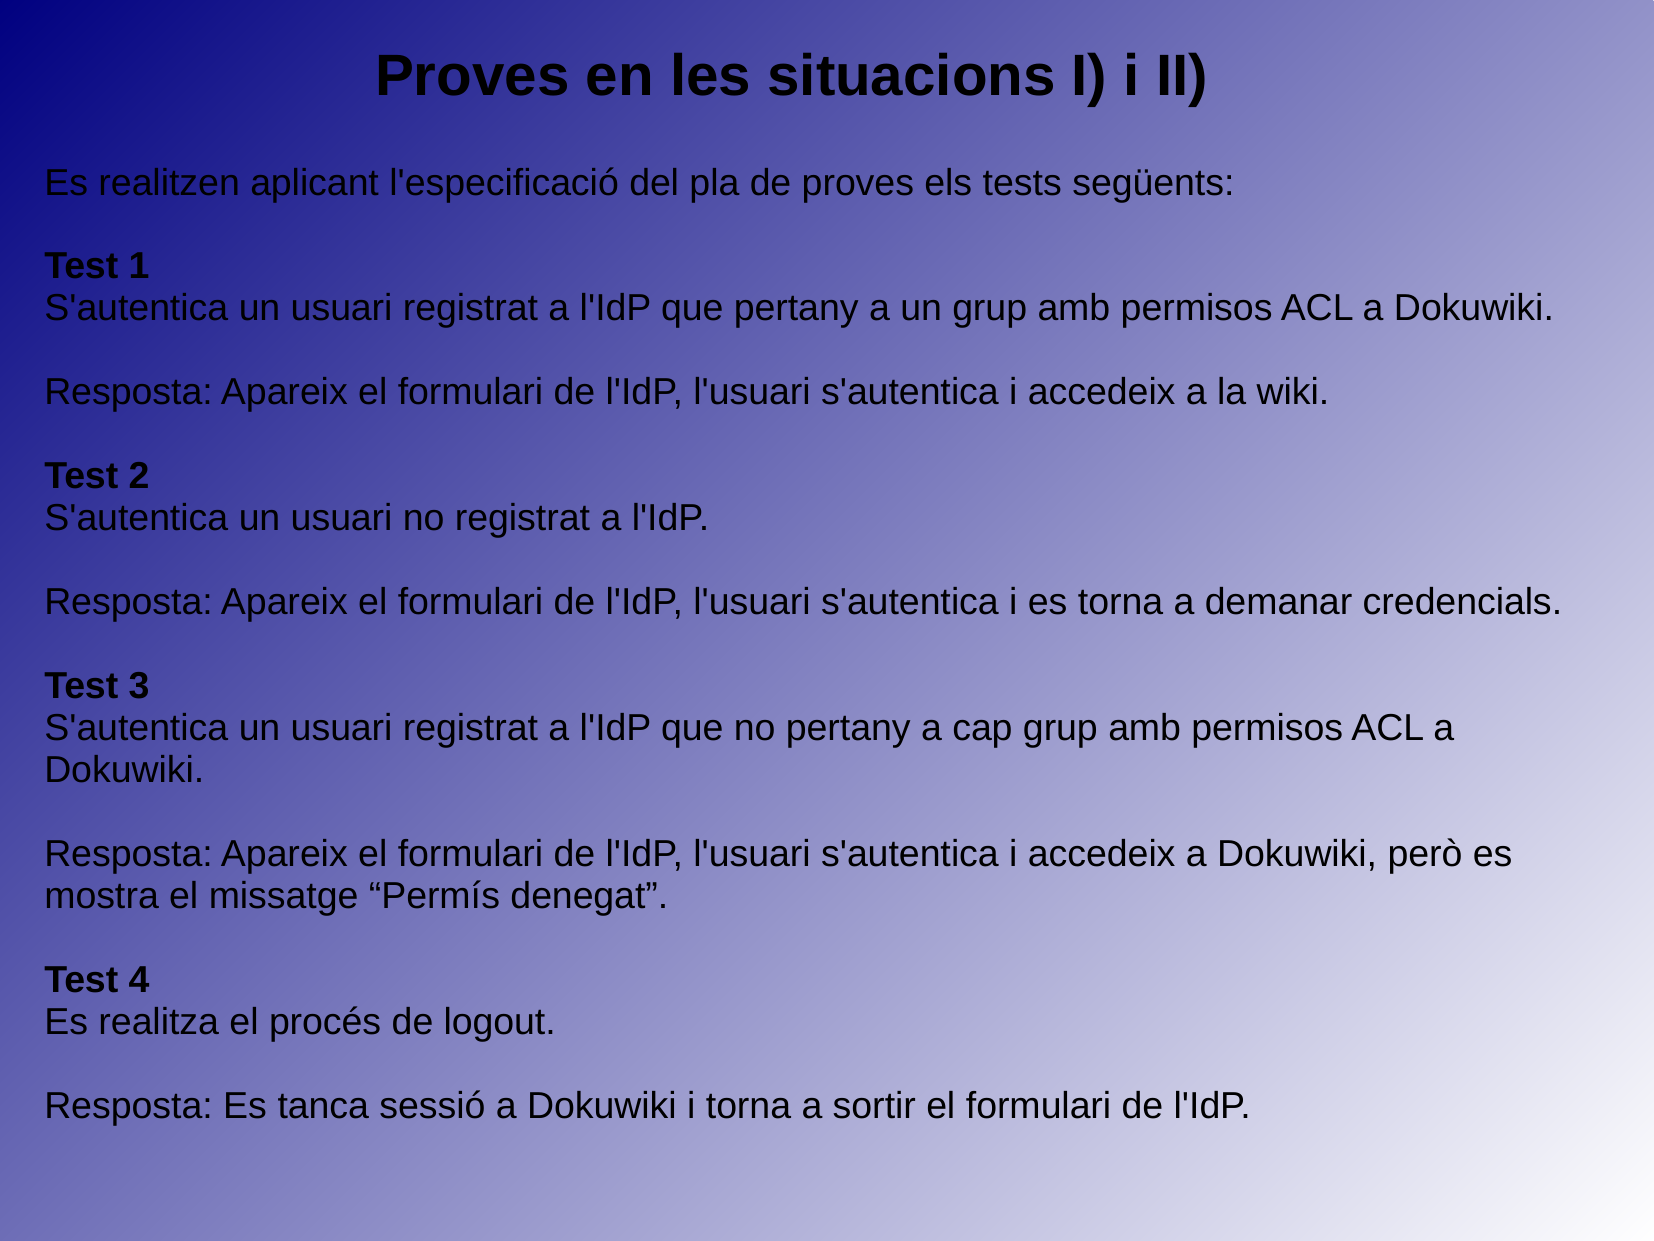

Proves en les situacions I) i II)
Es realitzen aplicant l'especificació del pla de proves els tests següents:
Test 1
S'autentica un usuari registrat a l'IdP que pertany a un grup amb permisos ACL a Dokuwiki.
Resposta: Apareix el formulari de l'IdP, l'usuari s'autentica i accedeix a la wiki.
Test 2
S'autentica un usuari no registrat a l'IdP.
Resposta: Apareix el formulari de l'IdP, l'usuari s'autentica i es torna a demanar credencials.
Test 3
S'autentica un usuari registrat a l'IdP que no pertany a cap grup amb permisos ACL a Dokuwiki.
Resposta: Apareix el formulari de l'IdP, l'usuari s'autentica i accedeix a Dokuwiki, però es mostra el missatge “Permís denegat”.
Test 4
Es realitza el procés de logout.
Resposta: Es tanca sessió a Dokuwiki i torna a sortir el formulari de l'IdP.